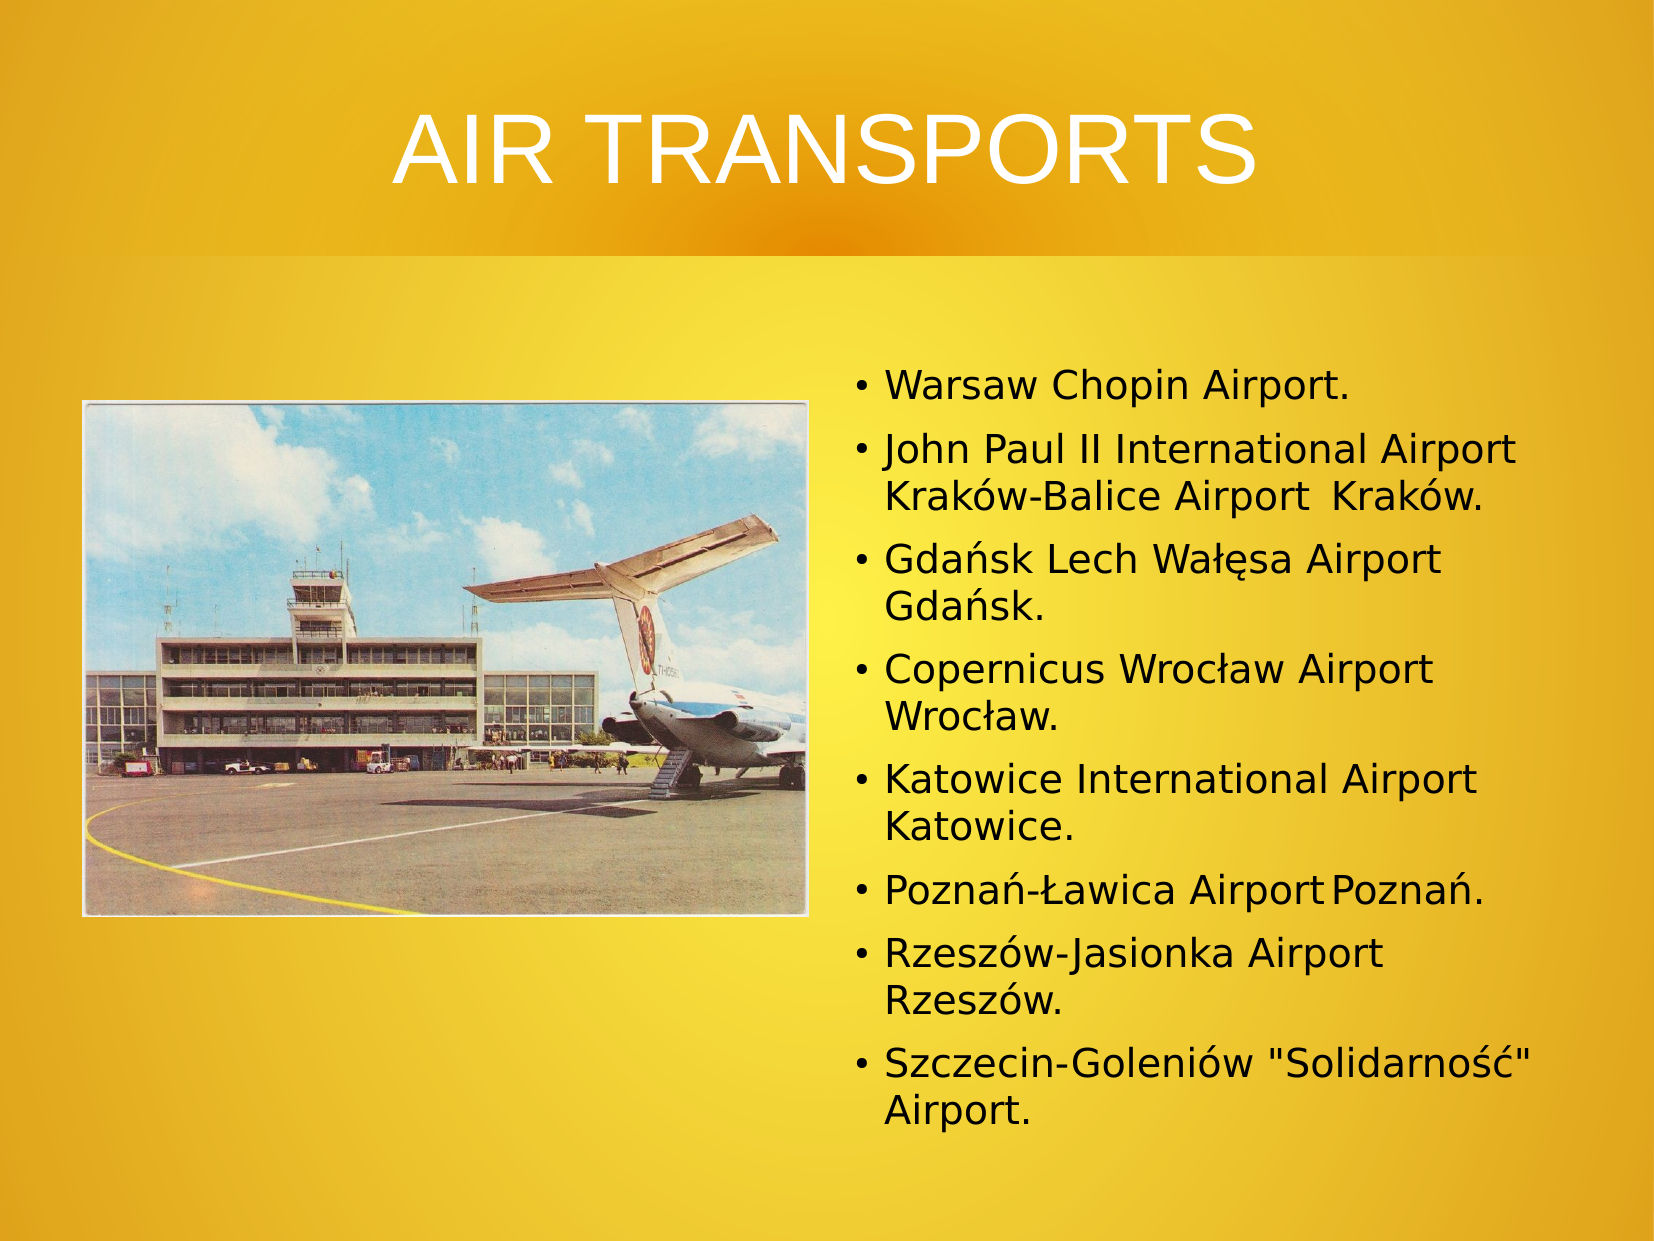

# AIR TRANSPORTS
Warsaw Chopin Airport.
John Paul II International Airport Kraków-Balice Airport	Kraków.
Gdańsk Lech Wałęsa Airport	Gdańsk.
Copernicus Wrocław Airport	Wrocław.
Katowice International Airport	Katowice.
Poznań-Ławica Airport	Poznań.
Rzeszów-Jasionka Airport	Rzeszów.
Szczecin-Goleniów "Solidarność" Airport.